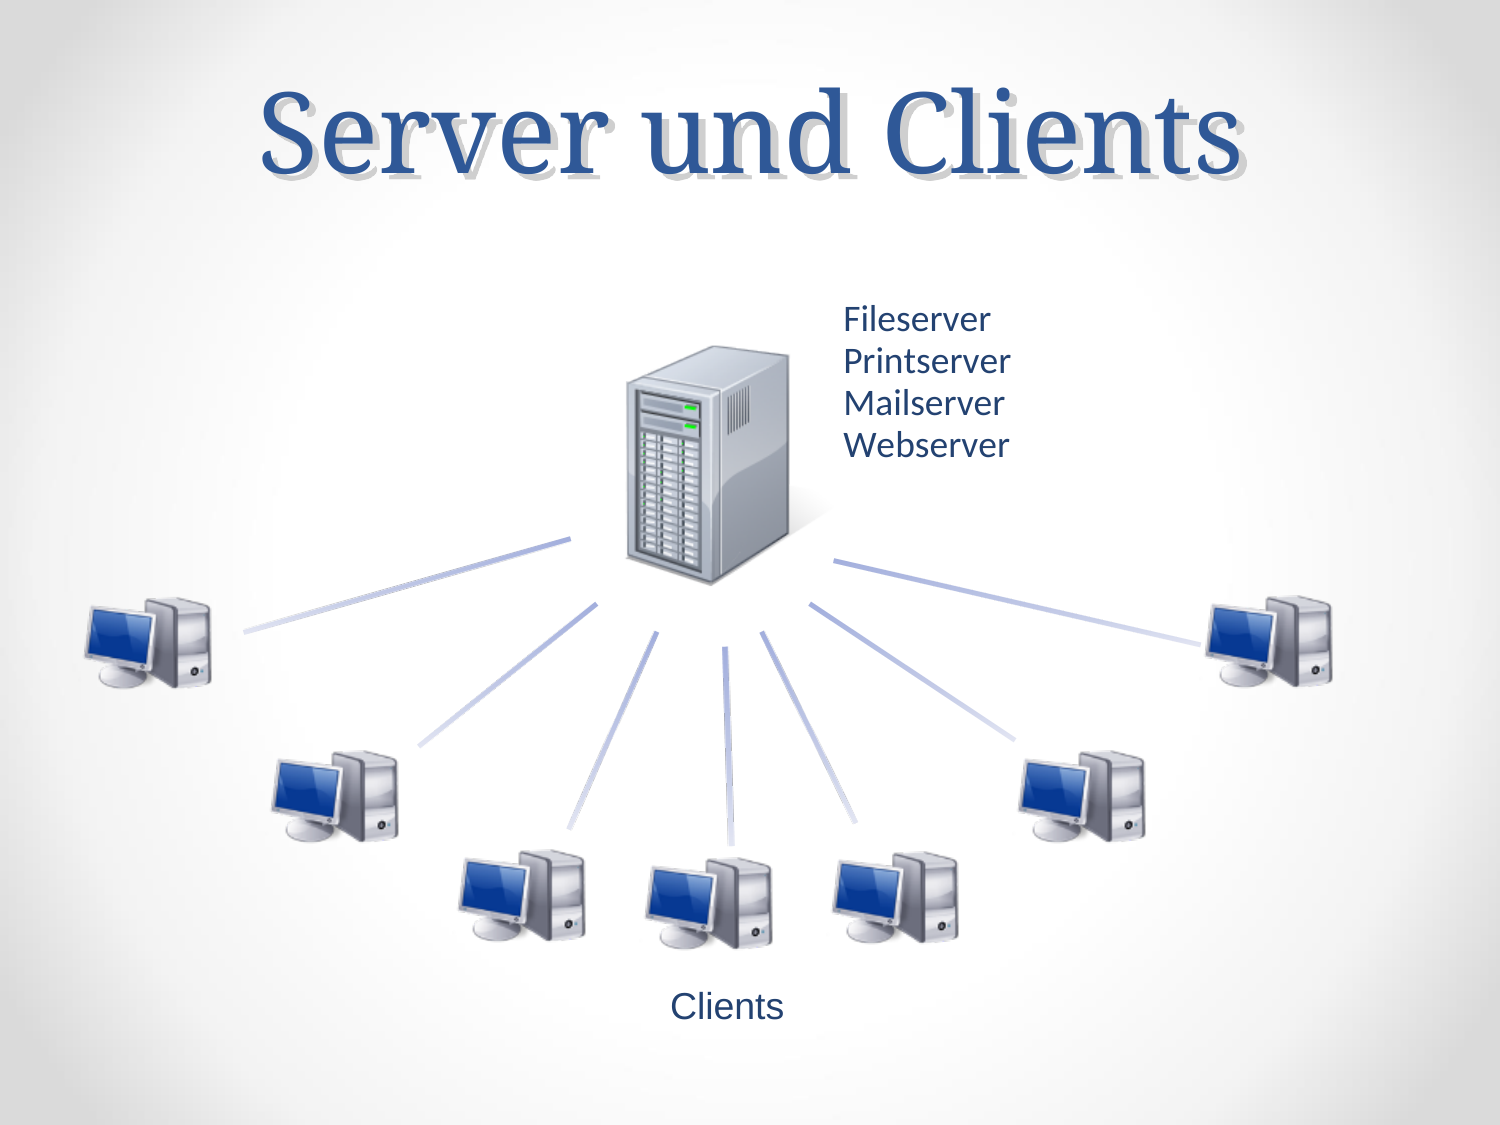

# Server und Clients
Fileserver
Printserver
Mailserver
Webserver
Clients